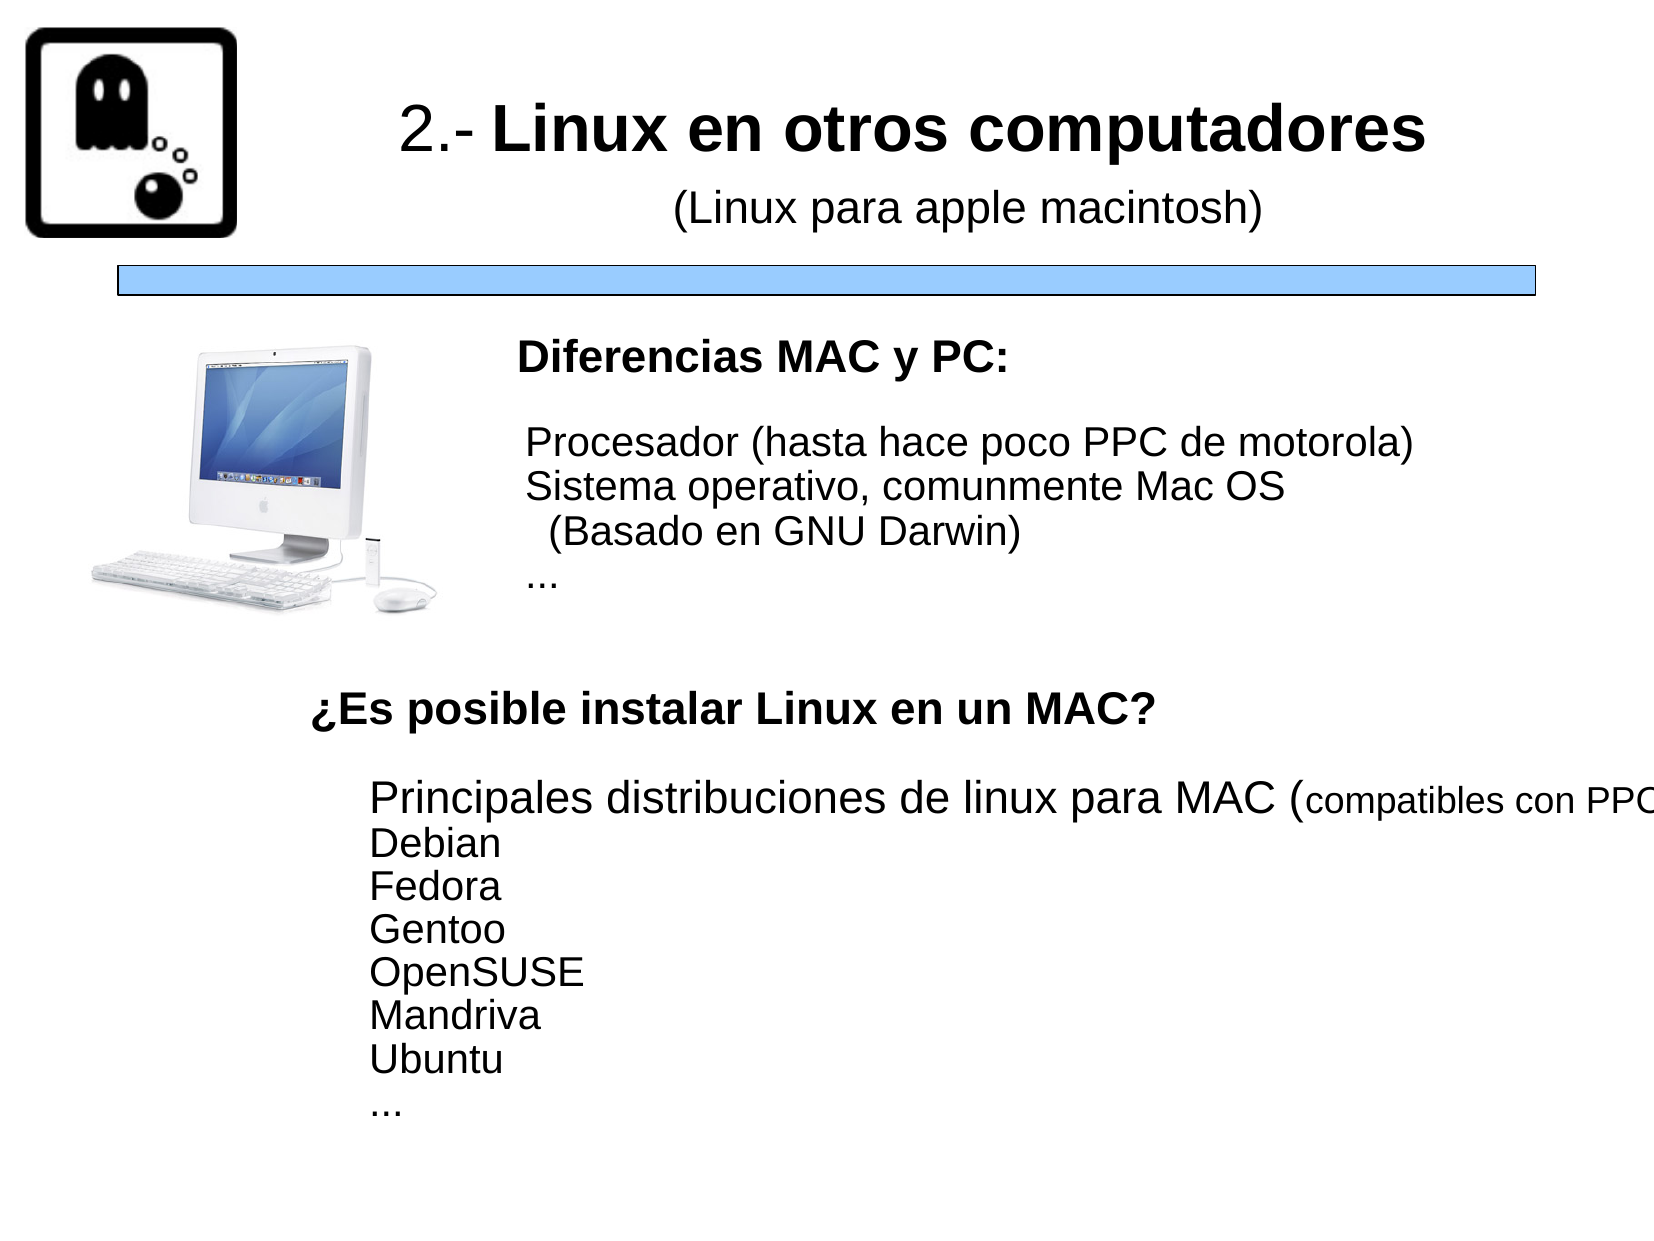

2.-
Linux en otros computadores
(Linux para apple macintosh)‏
Diferencias MAC y PC:
Procesador (hasta hace poco PPC de motorola)‏
Sistema operativo, comunmente Mac OS
 (Basado en GNU Darwin)‏
...
¿Es posible instalar Linux en un MAC?
Principales distribuciones de linux para MAC (compatibles con PPC):
Debian
Fedora
Gentoo
OpenSUSE
Mandriva
Ubuntu
...